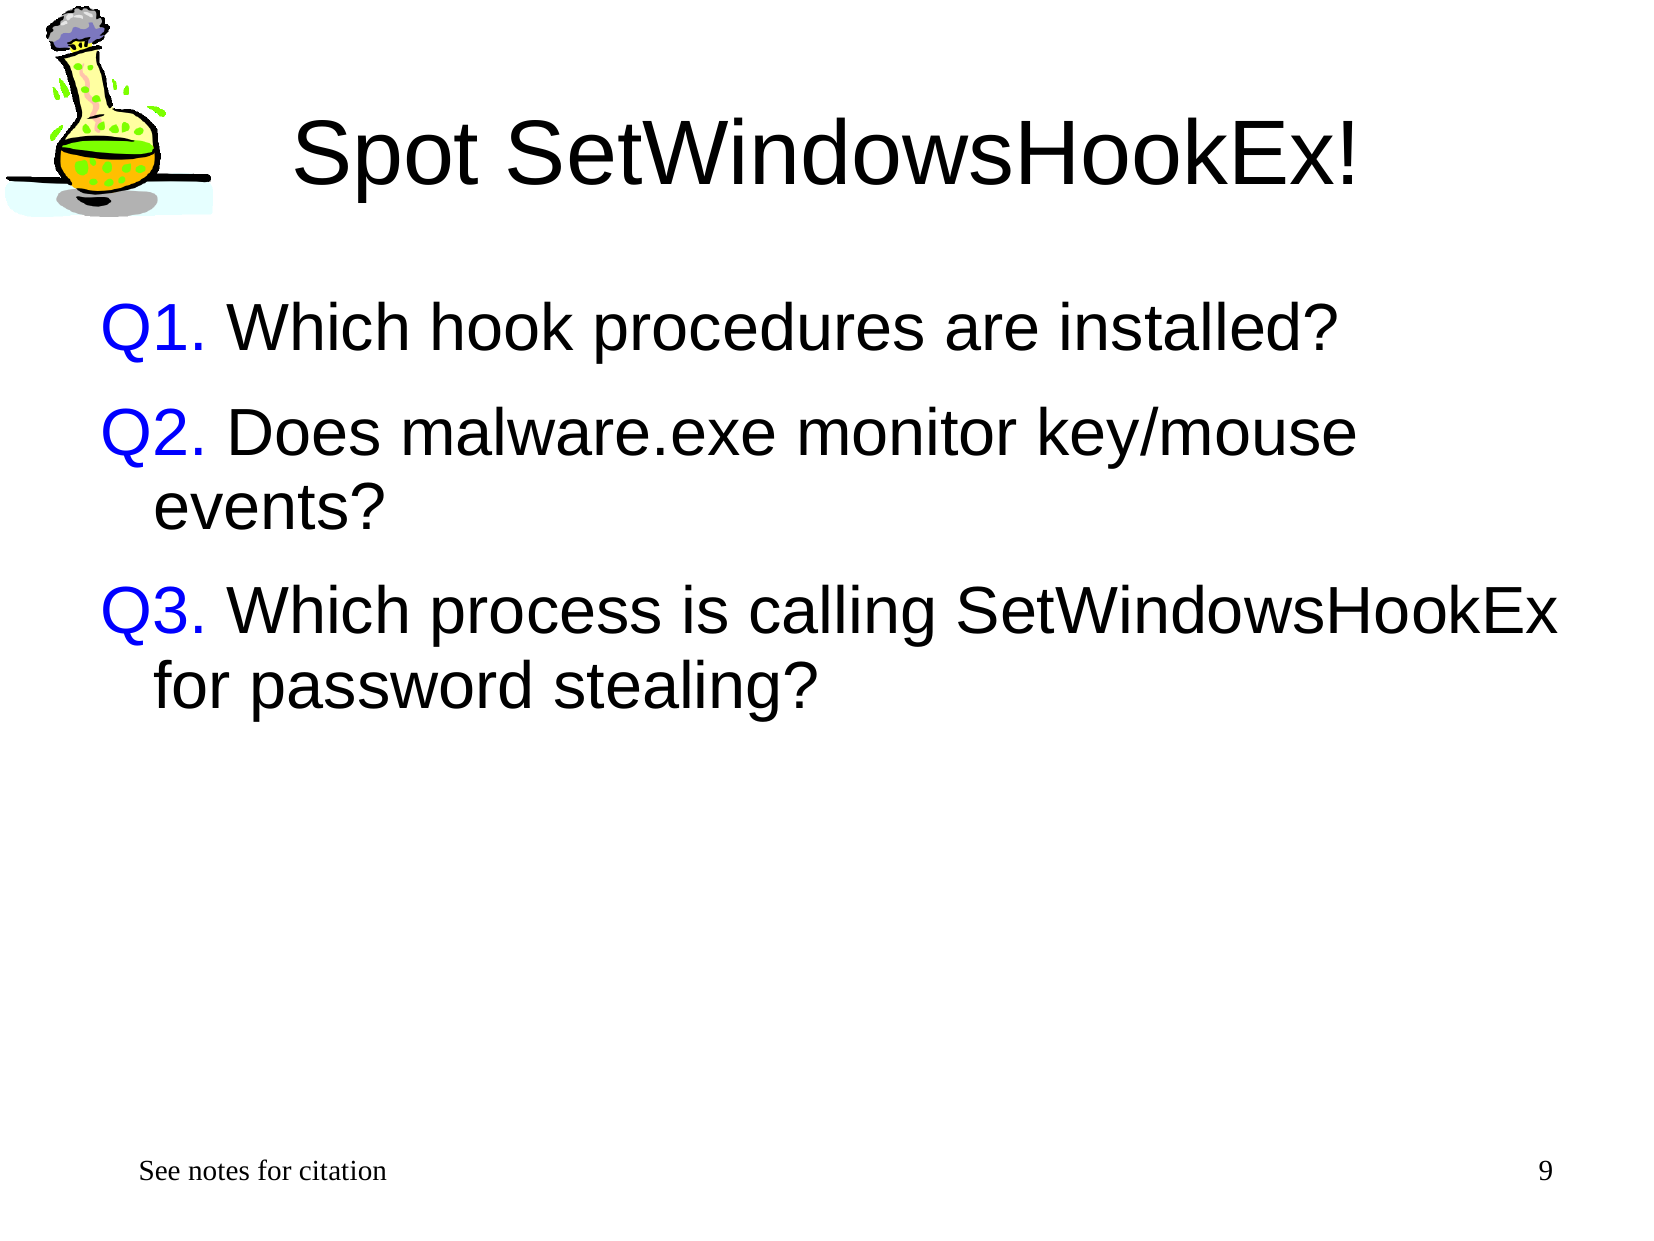

# Spot SetWindowsHookEx!
 Which hook procedures are installed?
 Does malware.exe monitor key/mouse events?
 Which process is calling SetWindowsHookEx for password stealing?
See notes for citation
9